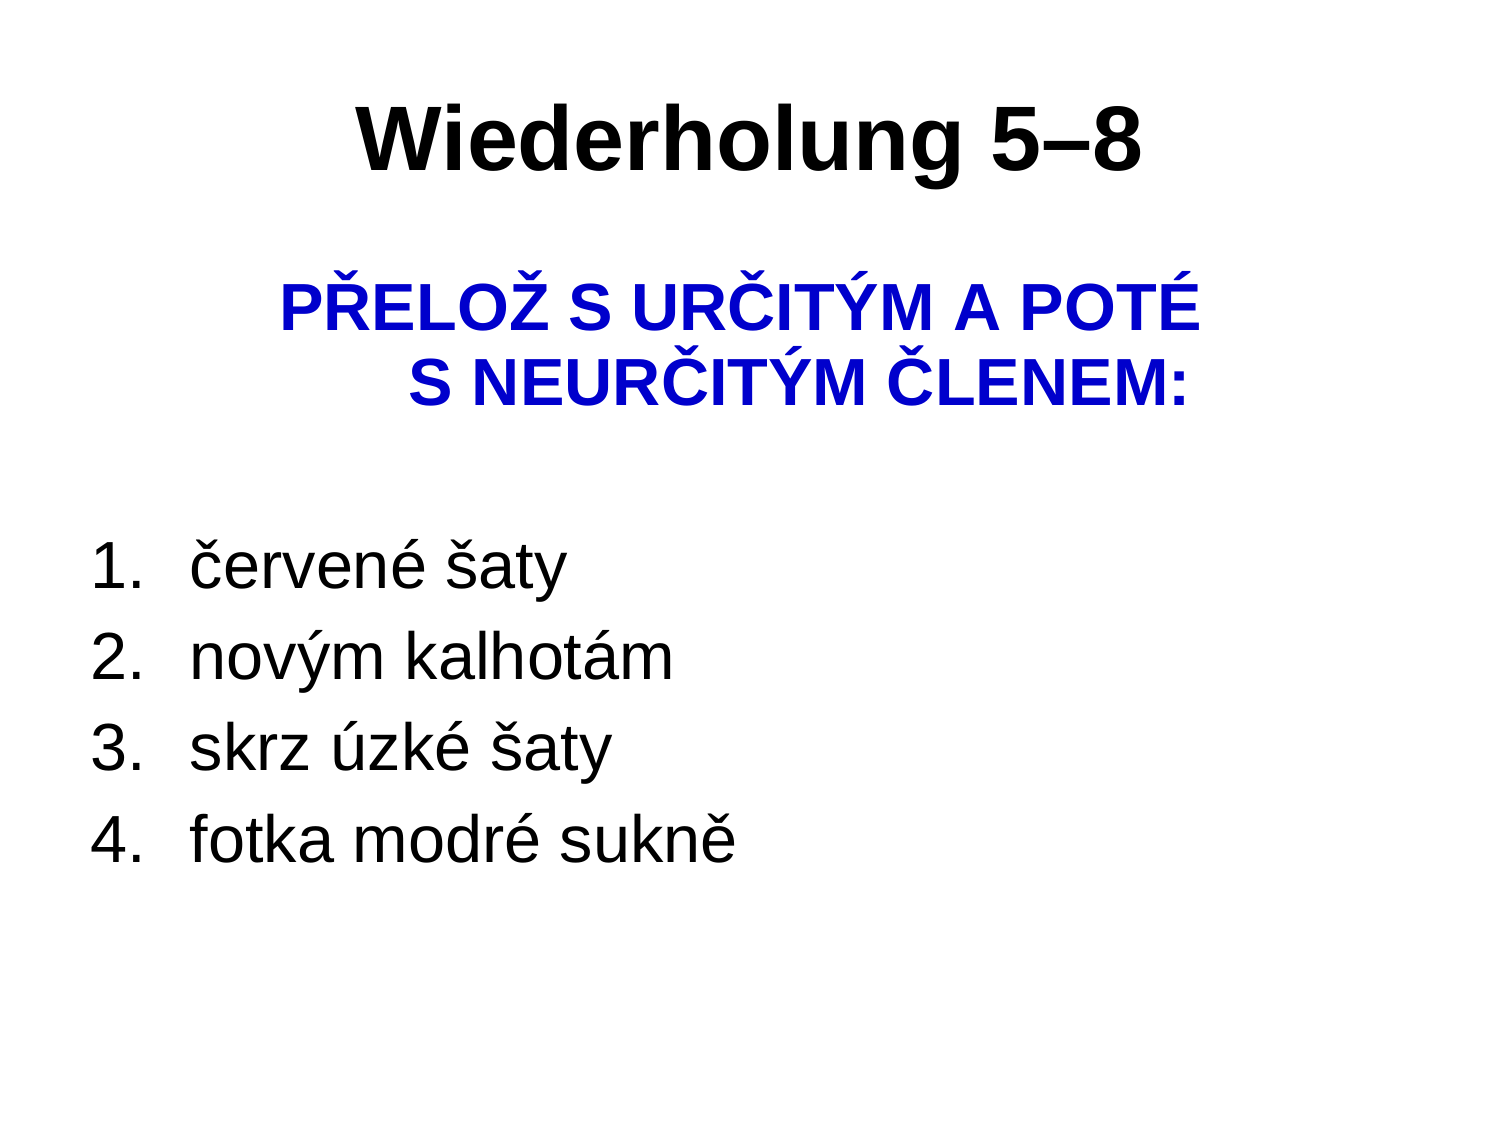

# Wiederholung 5–8
PŘELOŽ S URČITÝM A POTÉ
S NEURČITÝM ČLENEM:
červené šaty
novým kalhotám
skrz úzké šaty
fotka modré sukně